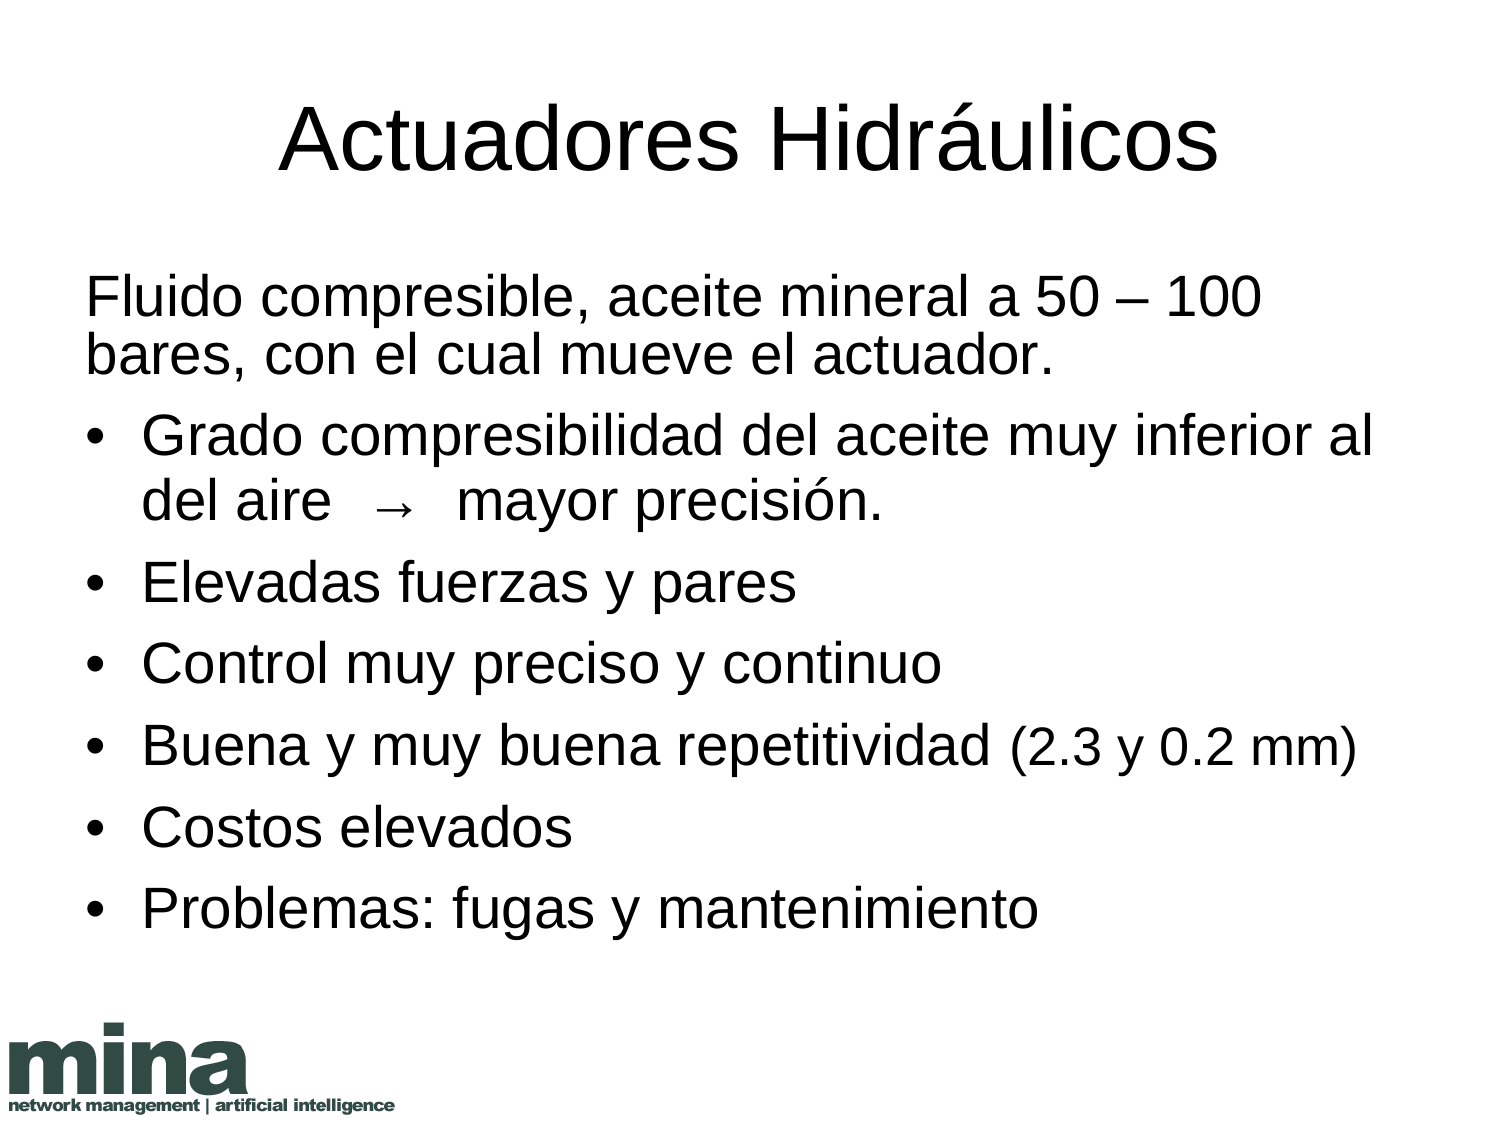

# Actuadores Hidráulicos
Fluido compresible, aceite mineral a 50 – 100 bares, con el cual mueve el actuador.
Grado compresibilidad del aceite muy inferior al del aire → mayor precisión.
Elevadas fuerzas y pares
Control muy preciso y continuo
Buena y muy buena repetitividad (2.3 y 0.2 mm)
Costos elevados
Problemas: fugas y mantenimiento